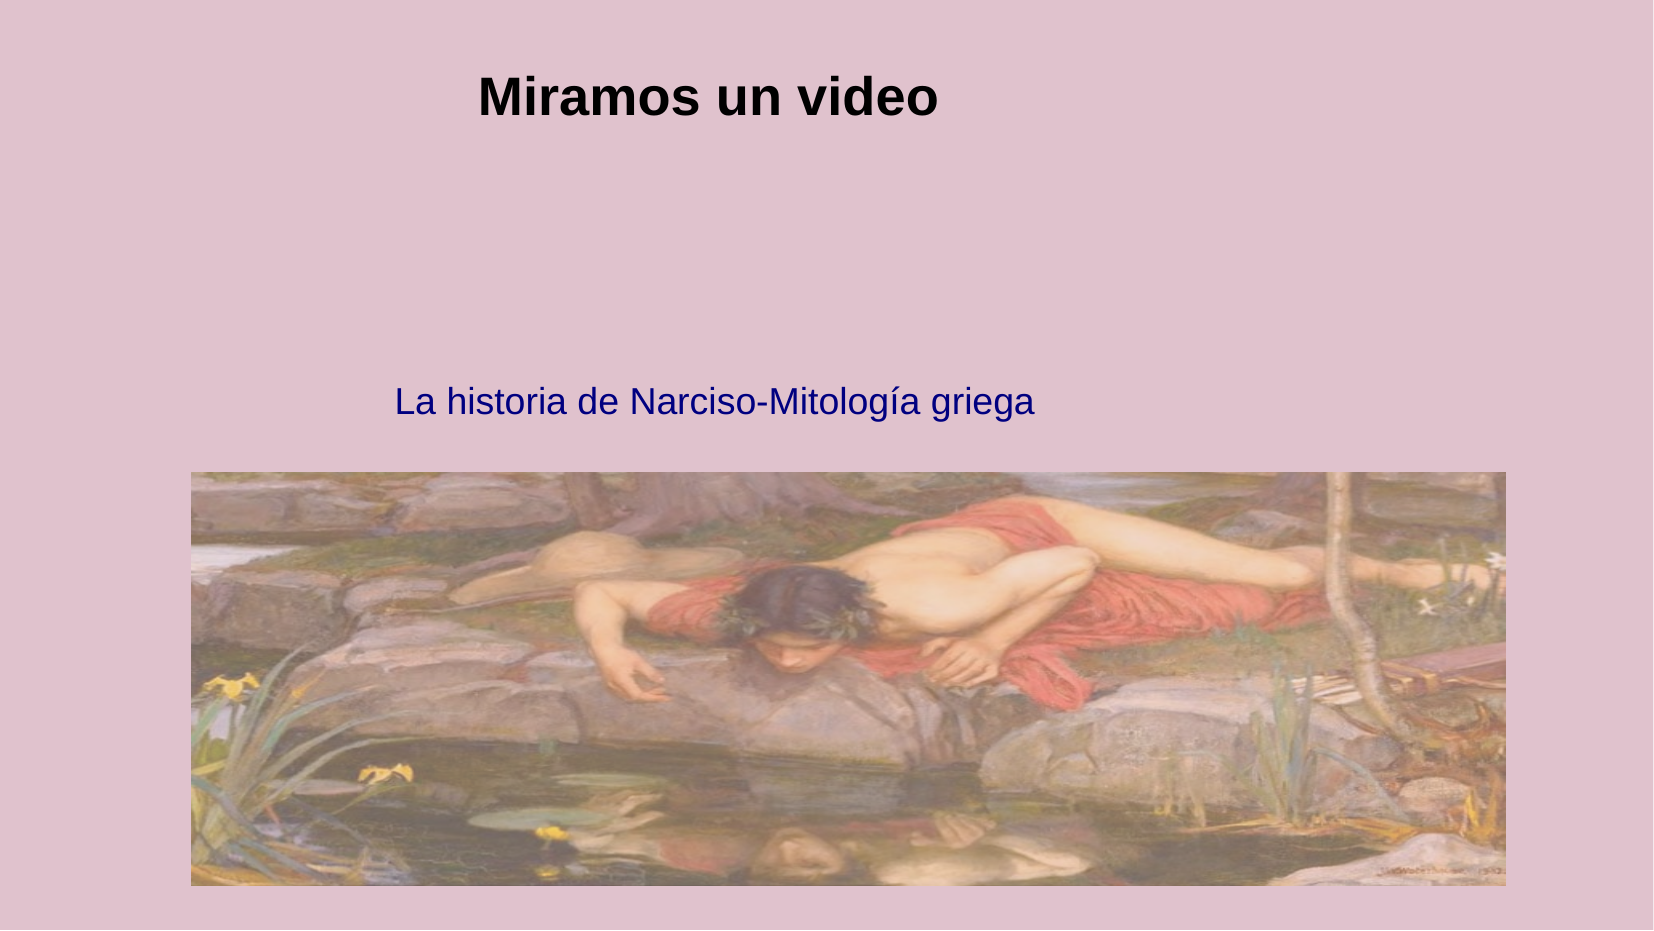

Miramos un video
La historia de Narciso-Mitología griega